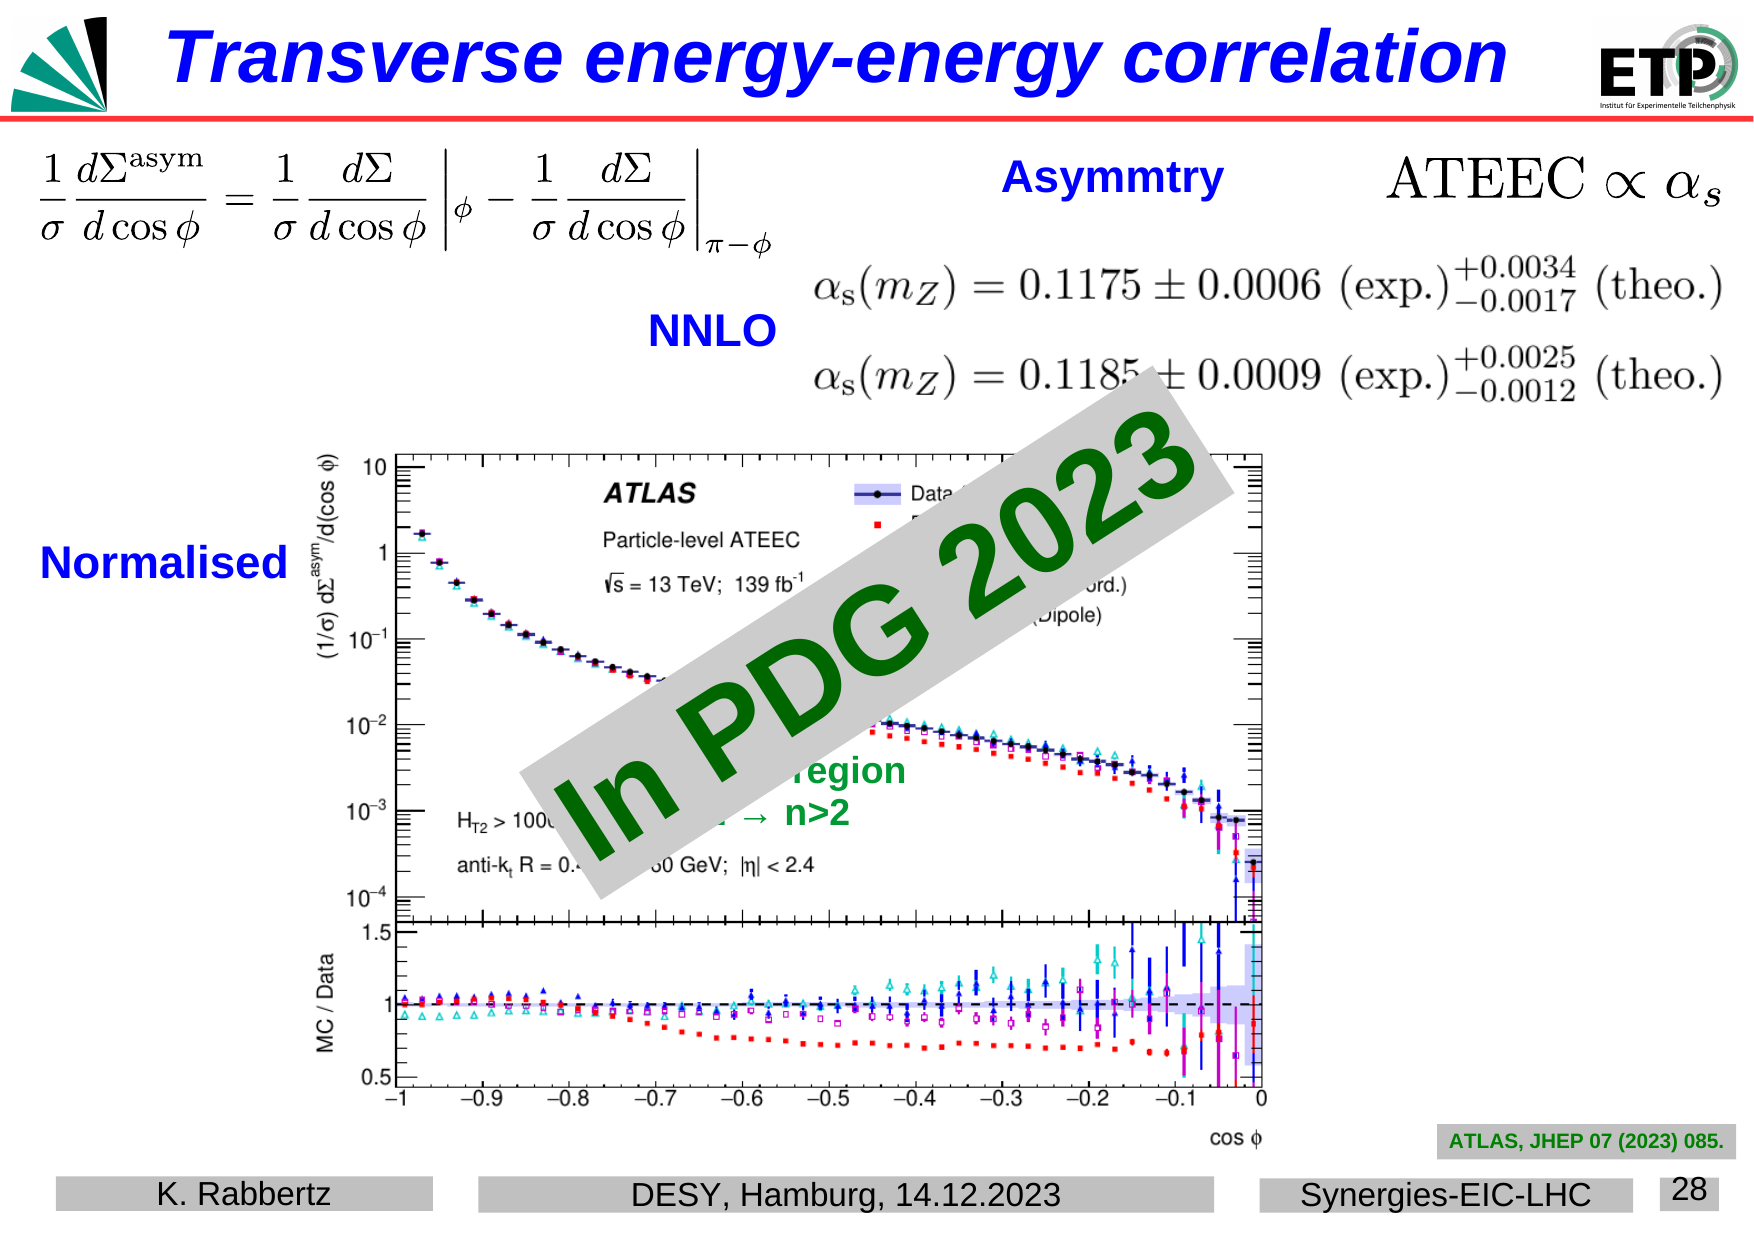

# Transverse energy-energy correlation
Asymmtry
NNLO
Normalised
In PDG 2023
multijet region
2 → n>2
ATLAS, JHEP 07 (2023) 085.